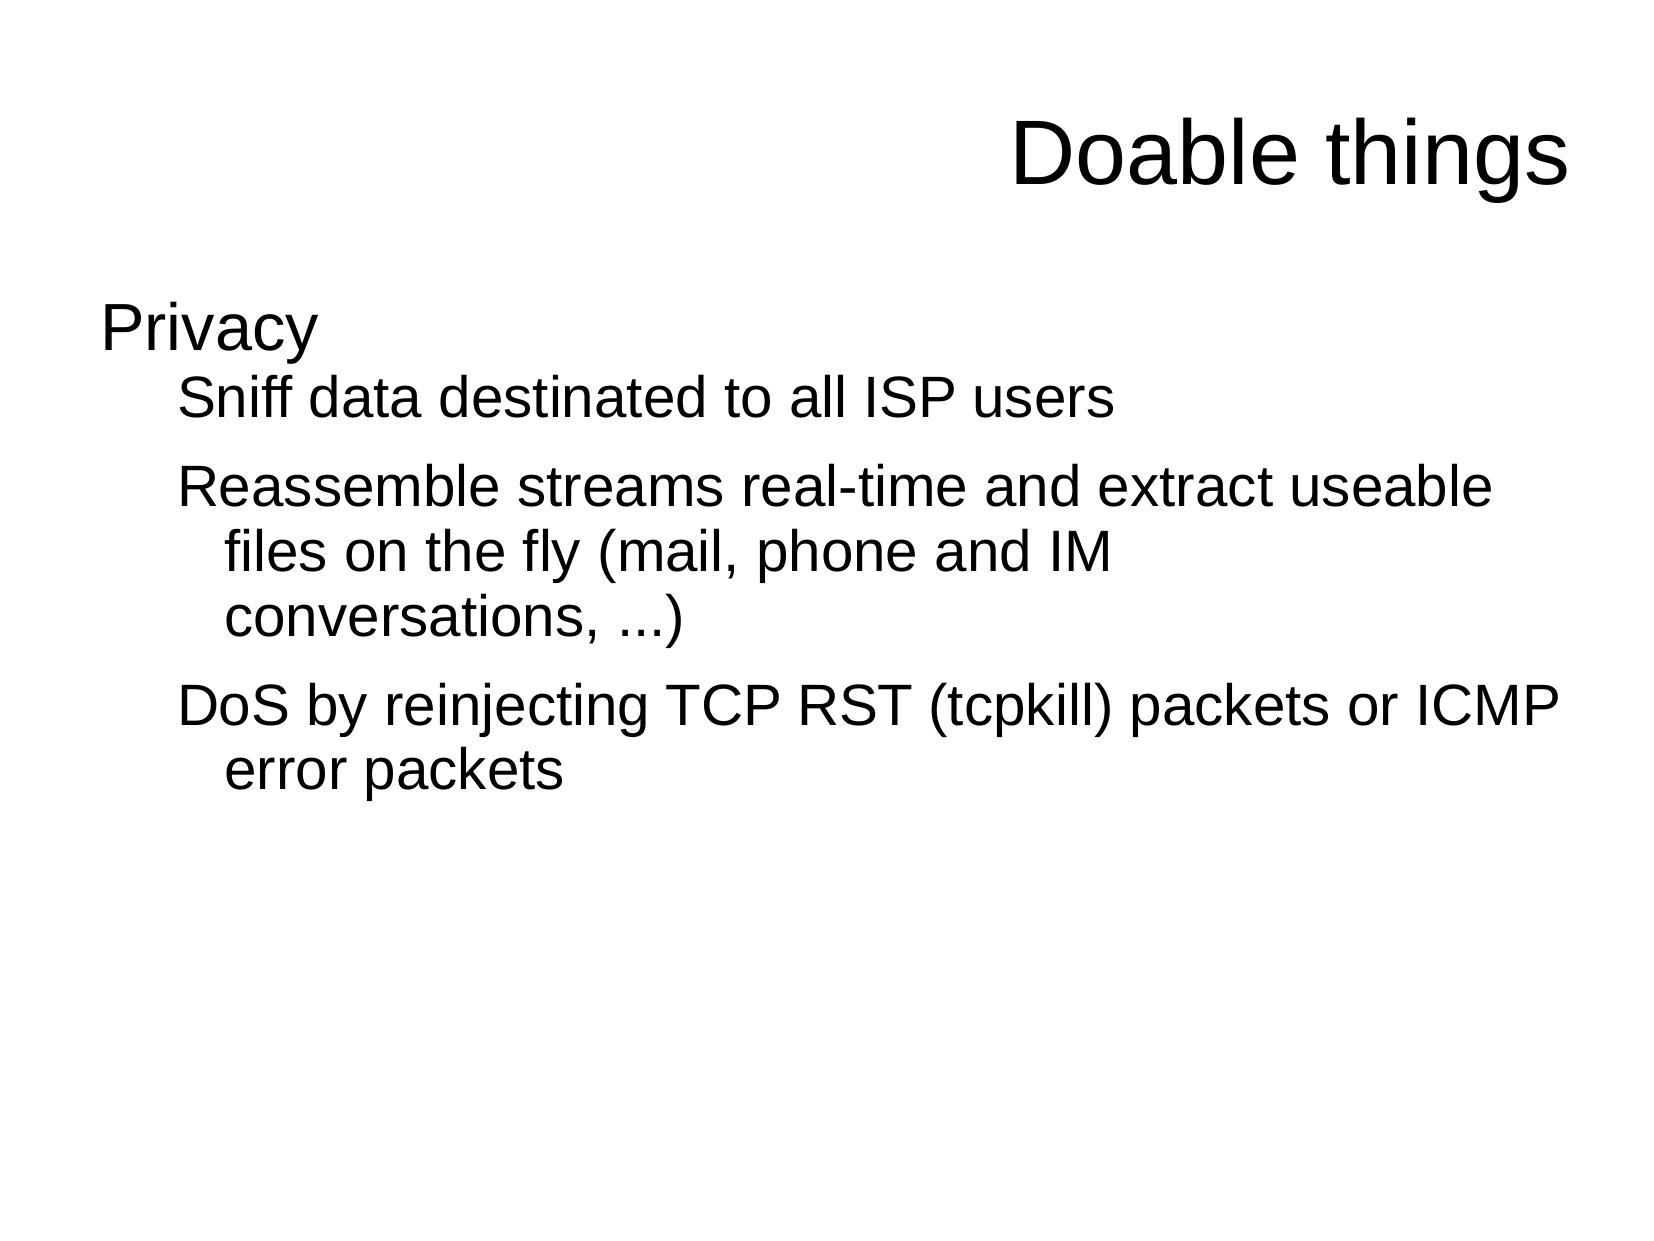

# Doable things
Privacy
Sniff data destinated to all ISP users
Reassemble streams real-time and extract useable files on the fly (mail, phone and IM conversations, ...)
DoS by reinjecting TCP RST (tcpkill) packets or ICMP error packets